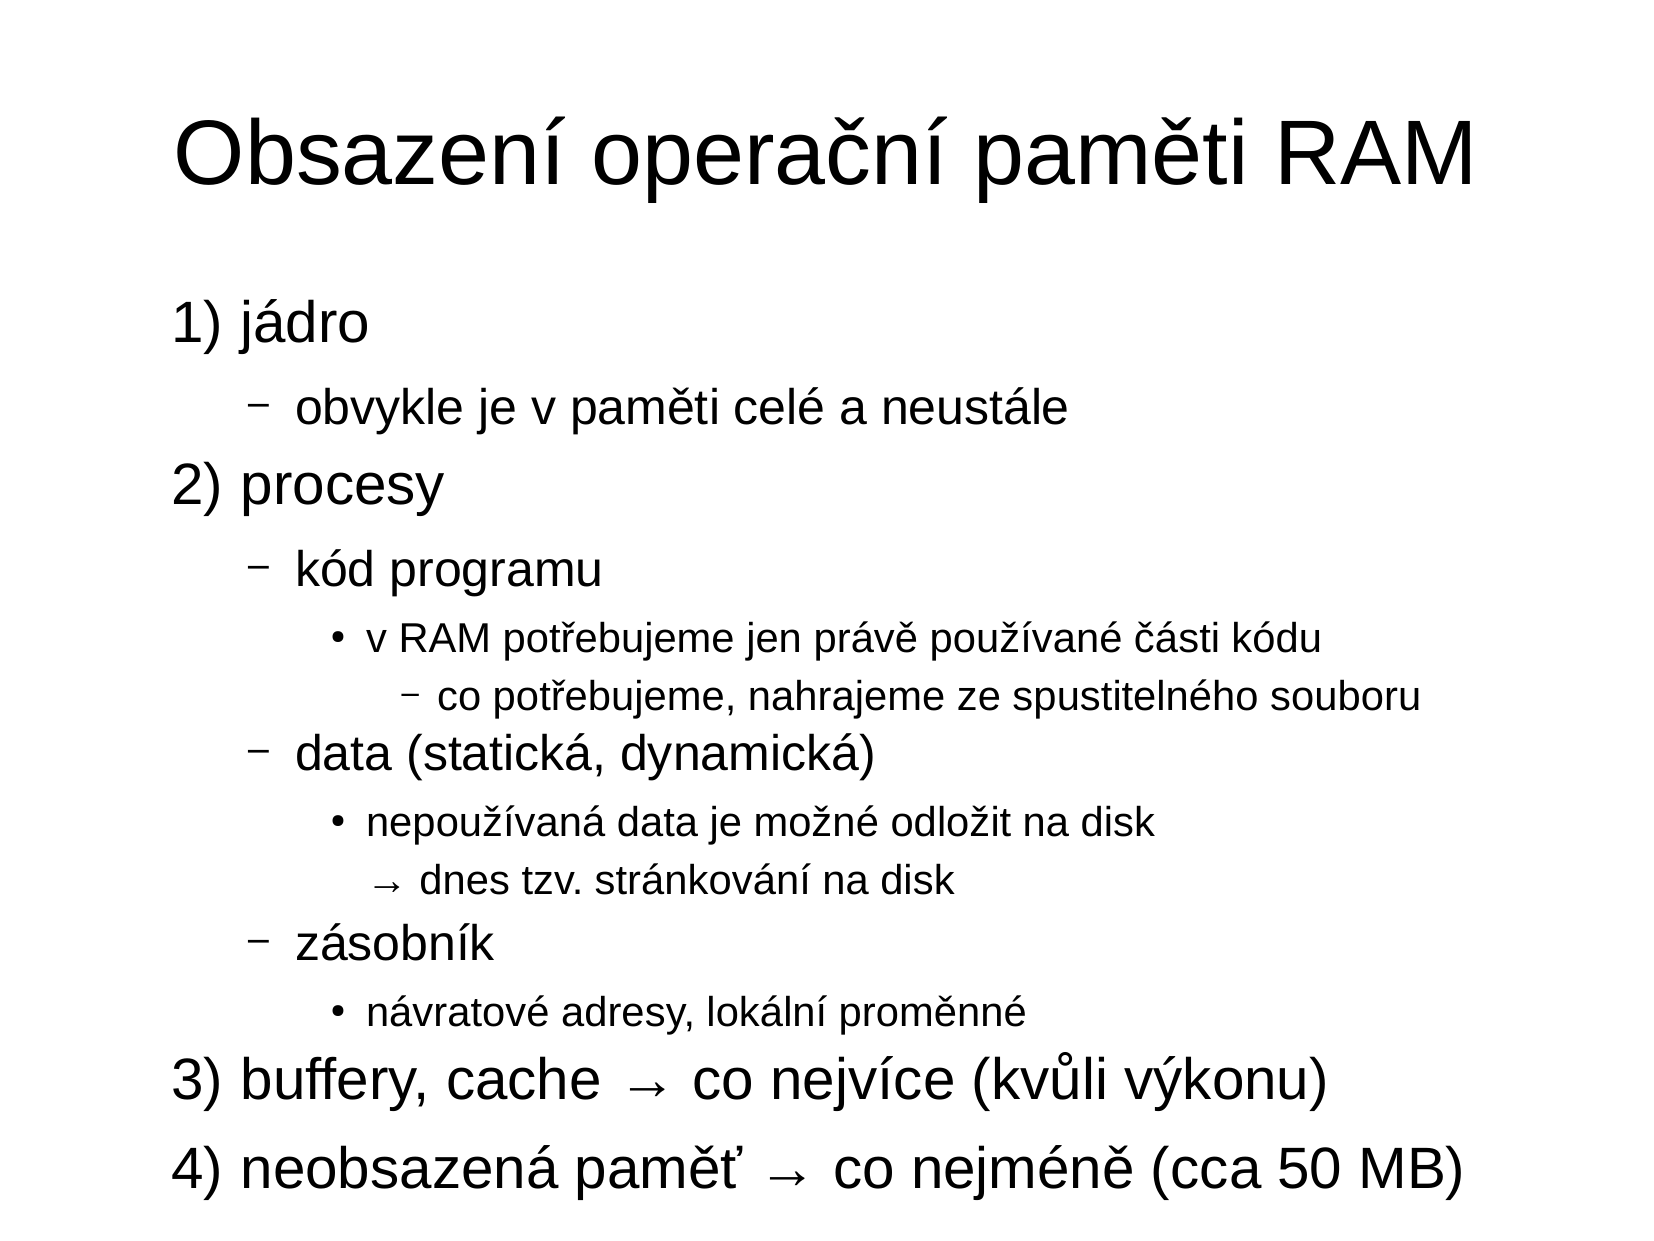

# Obsazení operační paměti RAM
 jádro
obvykle je v paměti celé a neustále
 procesy
kód programu
v RAM potřebujeme jen právě používané části kódu
co potřebujeme, nahrajeme ze spustitelného souboru
data (statická, dynamická)
nepoužívaná data je možné odložit na disk
→ dnes tzv. stránkování na disk
zásobník
návratové adresy, lokální proměnné
 buffery, cache → co nejvíce (kvůli výkonu)
 neobsazená paměť → co nejméně (cca 50 MB)